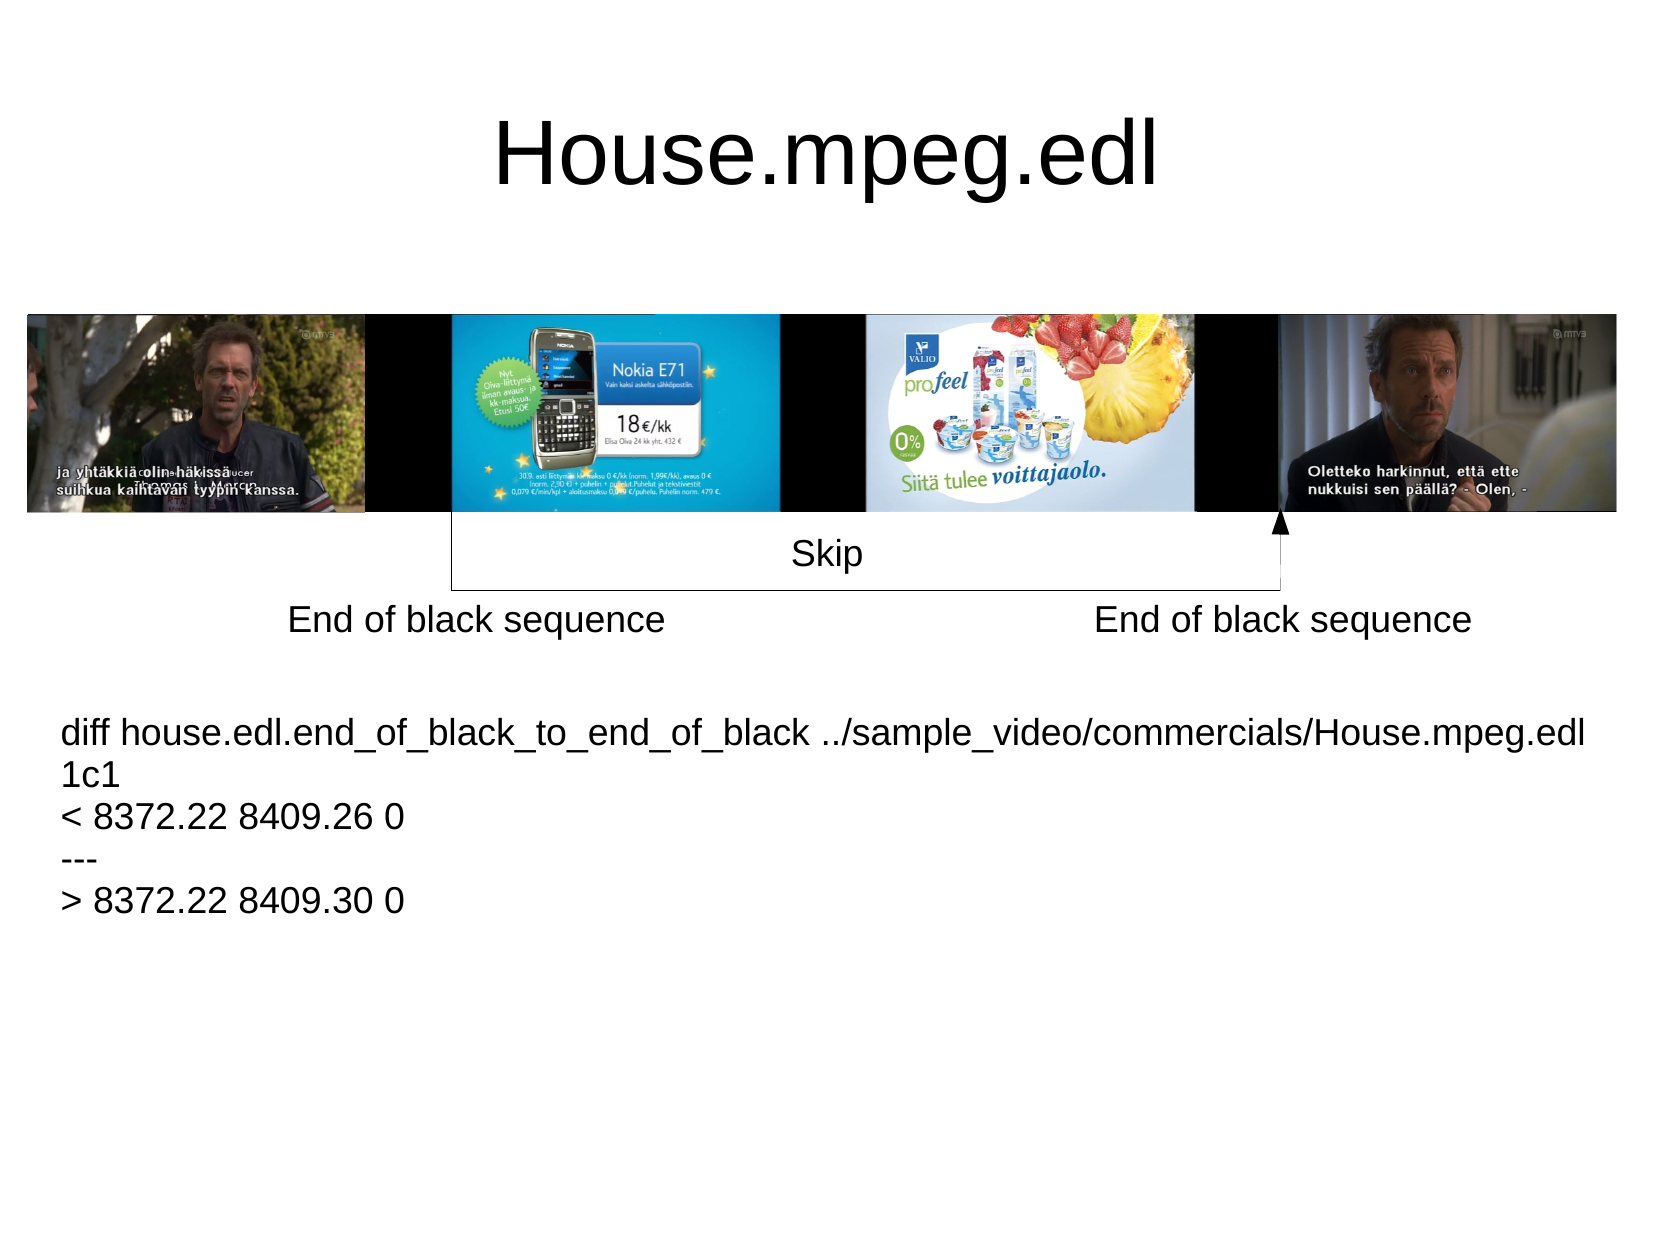

# House.mpeg.edl
Skip
End of black sequence
End of black sequence
diff house.edl.end_of_black_to_end_of_black ../sample_video/commercials/House.mpeg.edl
1c1
< 8372.22 8409.26 0
---
> 8372.22 8409.30 0